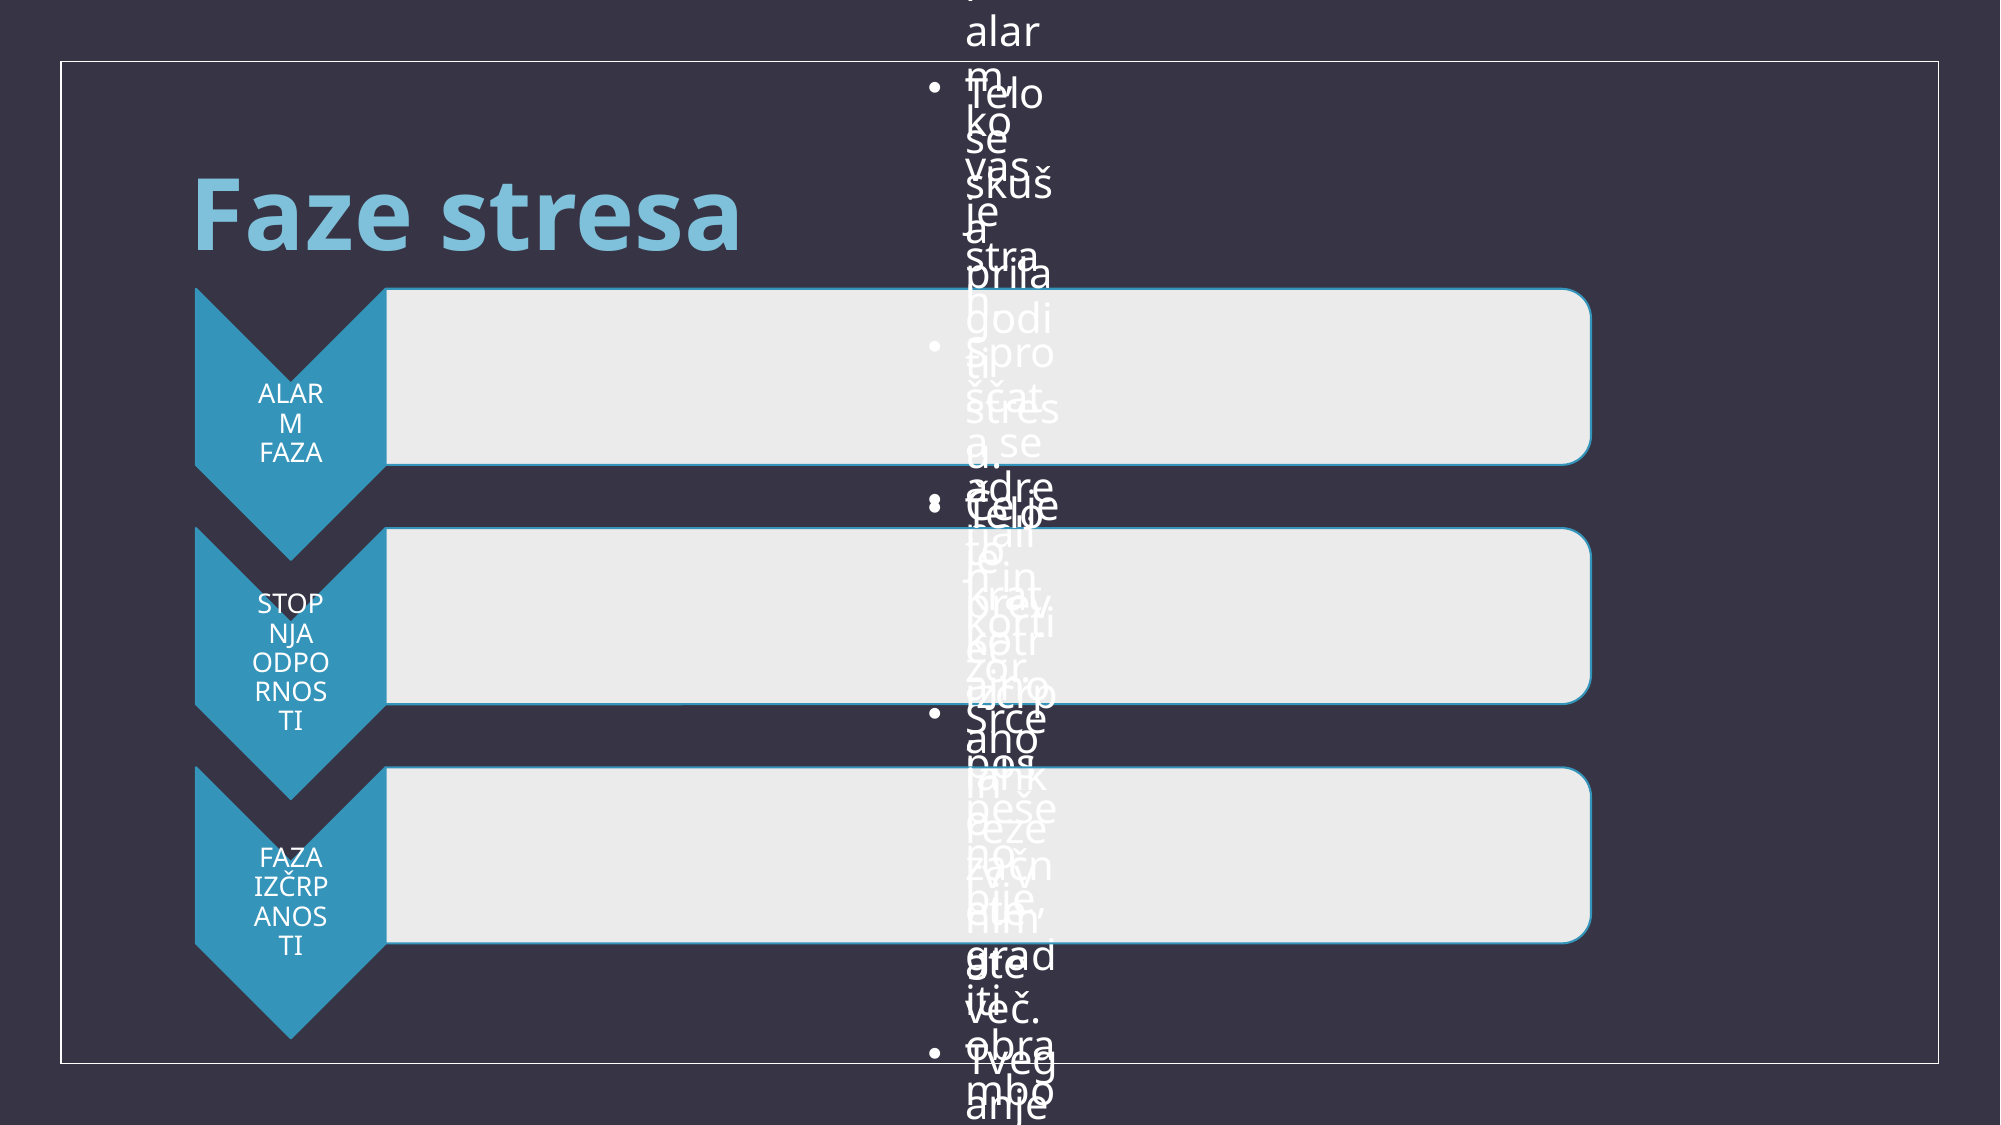

# Faze stresa
Telo sproži rdeči alarm, ko vas je strah.
Sproščata se adrenalin in kortizor.
Srce pospešeno bije,…
Telo se skuša prilagoditi stresu.
Če je to kratkotrajno, lahko začnete graditi obrambo.
Telo je preveč izčrpano in rezerv v nimate več.
Tveganje bolezni.
ALARM FAZA
STOPNJA ODPORNOSTI
FAZA IZČRPANOSTI